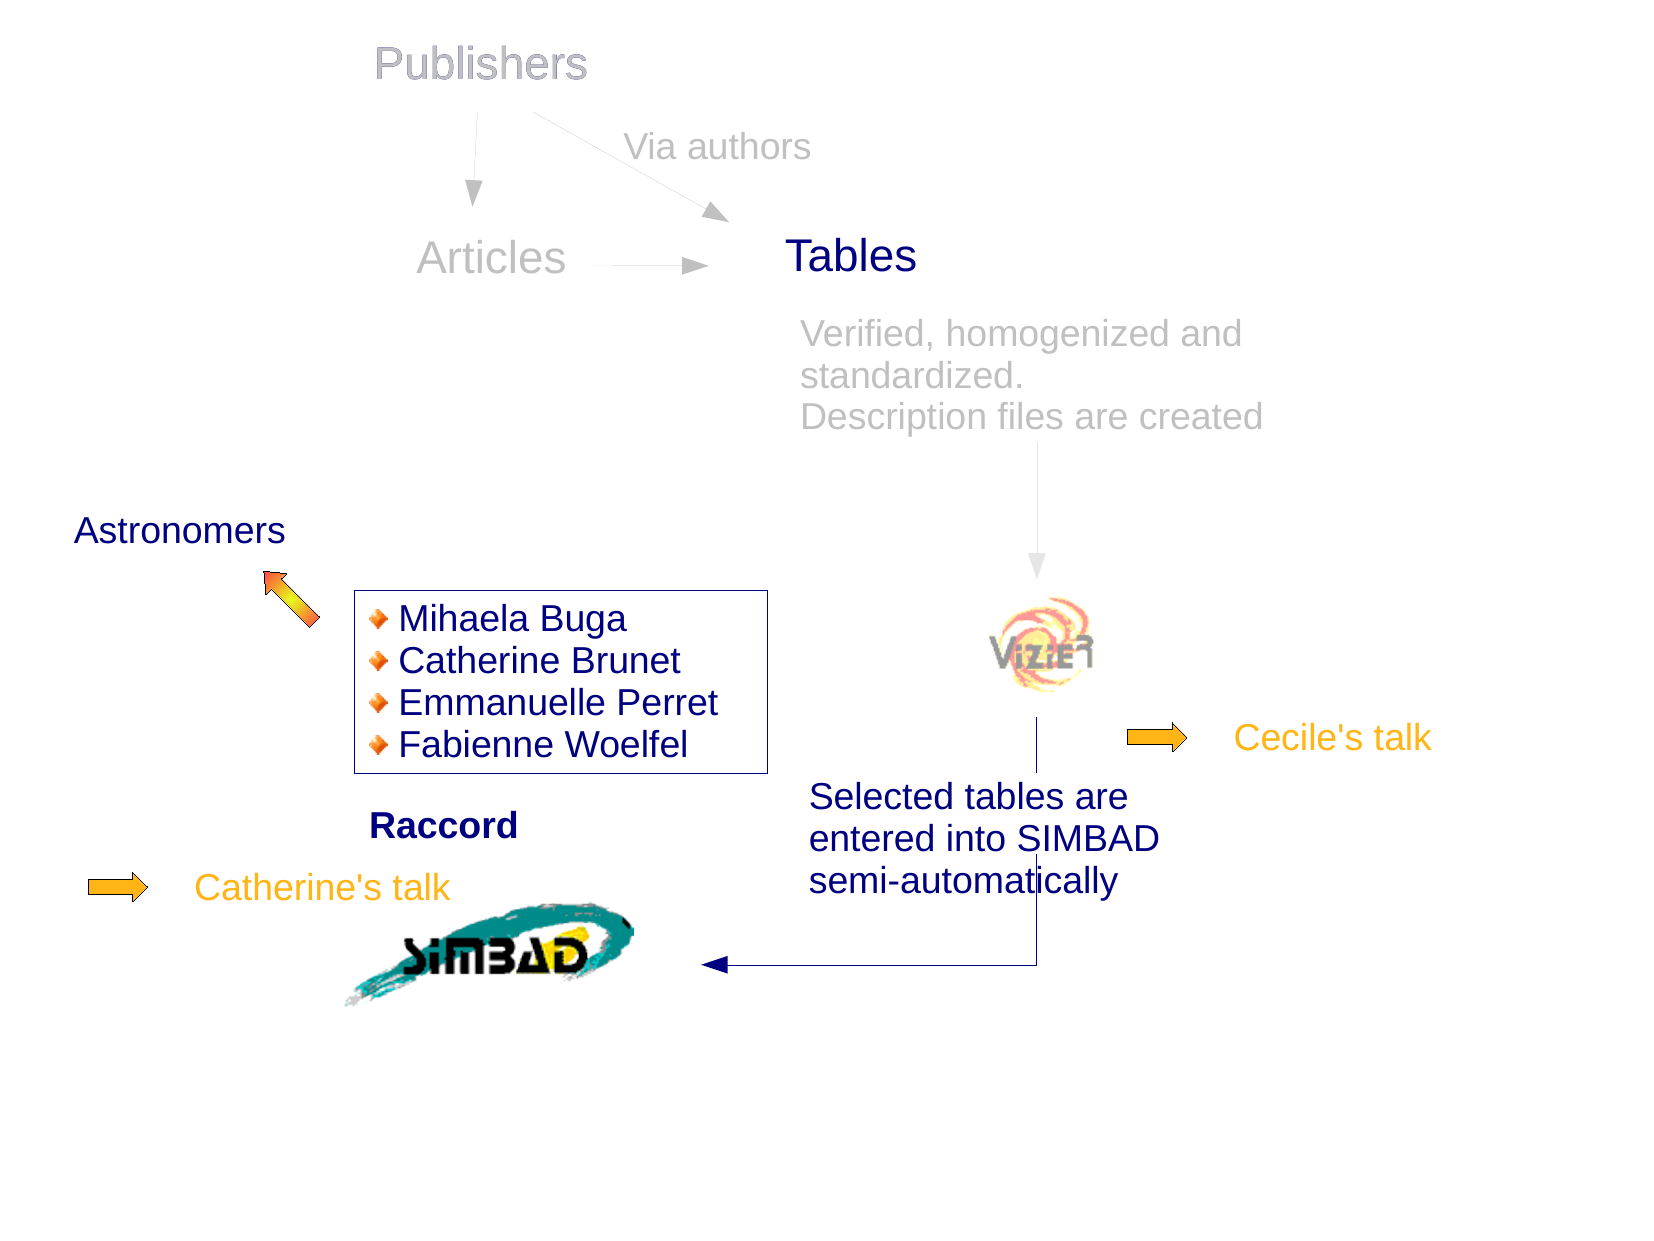

Publishers
Publishers
Via authors
Tables
Articles
Verified, homogenized and standardized.
Description files are created
Astronomers
 Mihaela Buga
 Catherine Brunet
 Emmanuelle Perret
 Fabienne Woelfel
Cecile's talk
Selected tables are entered into SIMBAD semi-automatically
Raccord
Catherine's talk